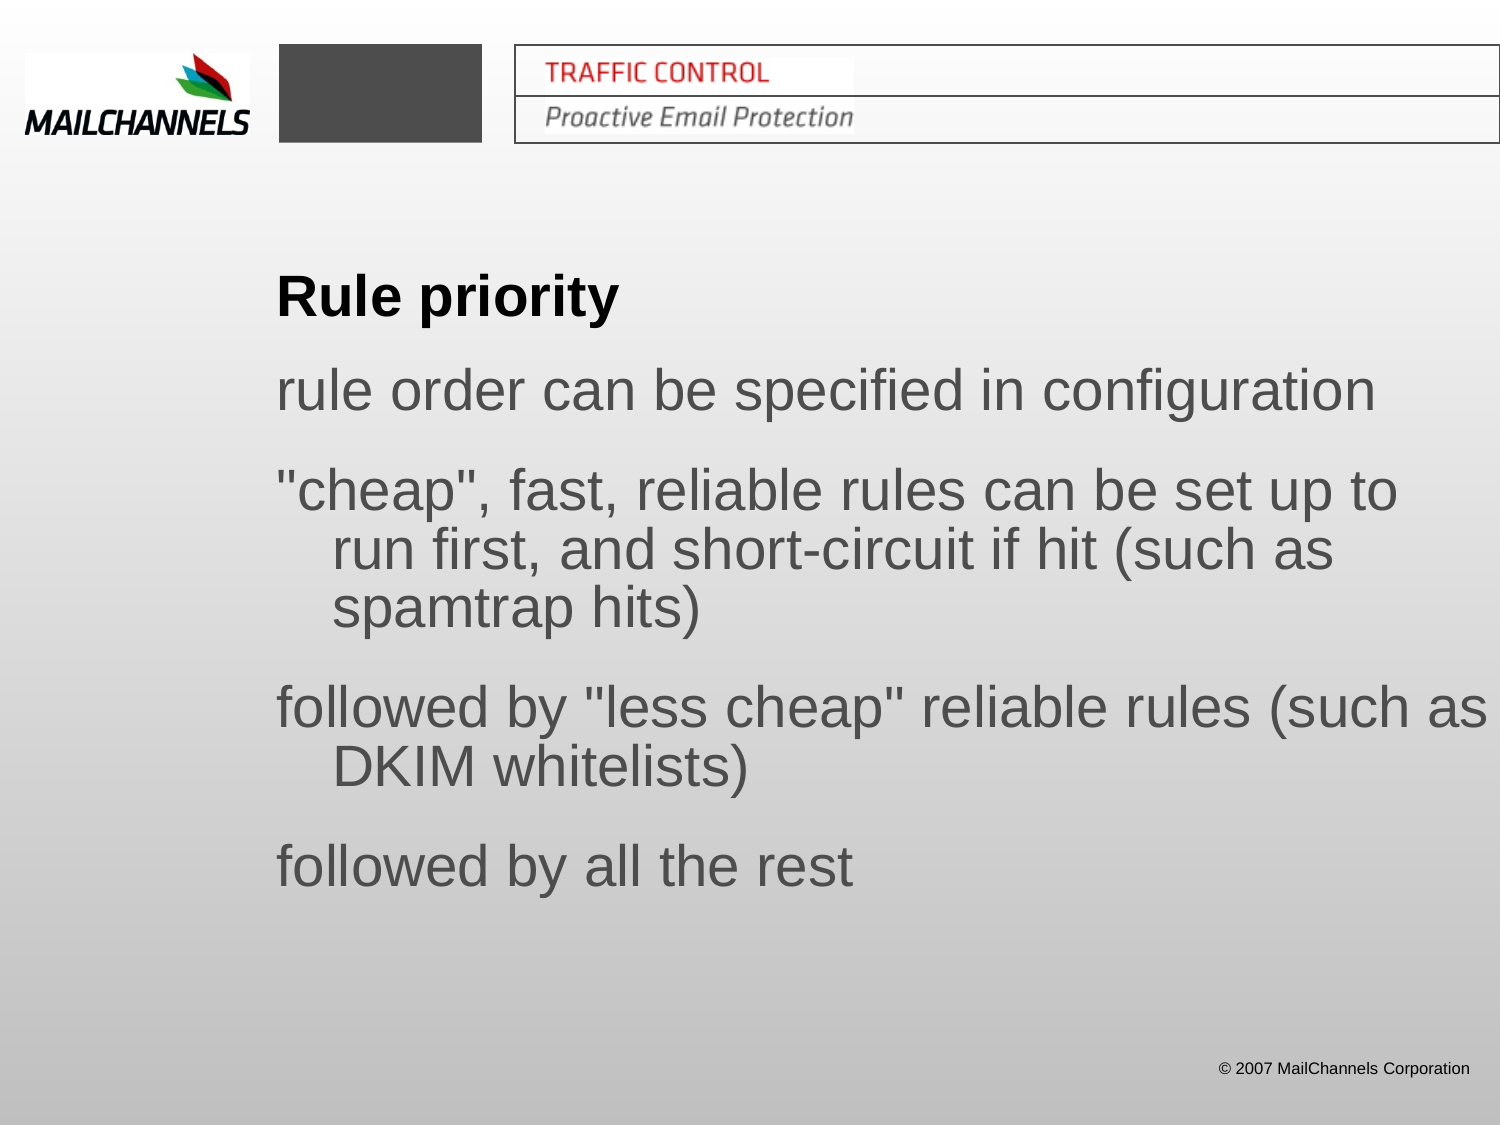

# Rule priority
rule order can be specified in configuration
"cheap", fast, reliable rules can be set up to run first, and short-circuit if hit (such as spamtrap hits)
followed by "less cheap" reliable rules (such as DKIM whitelists)
followed by all the rest